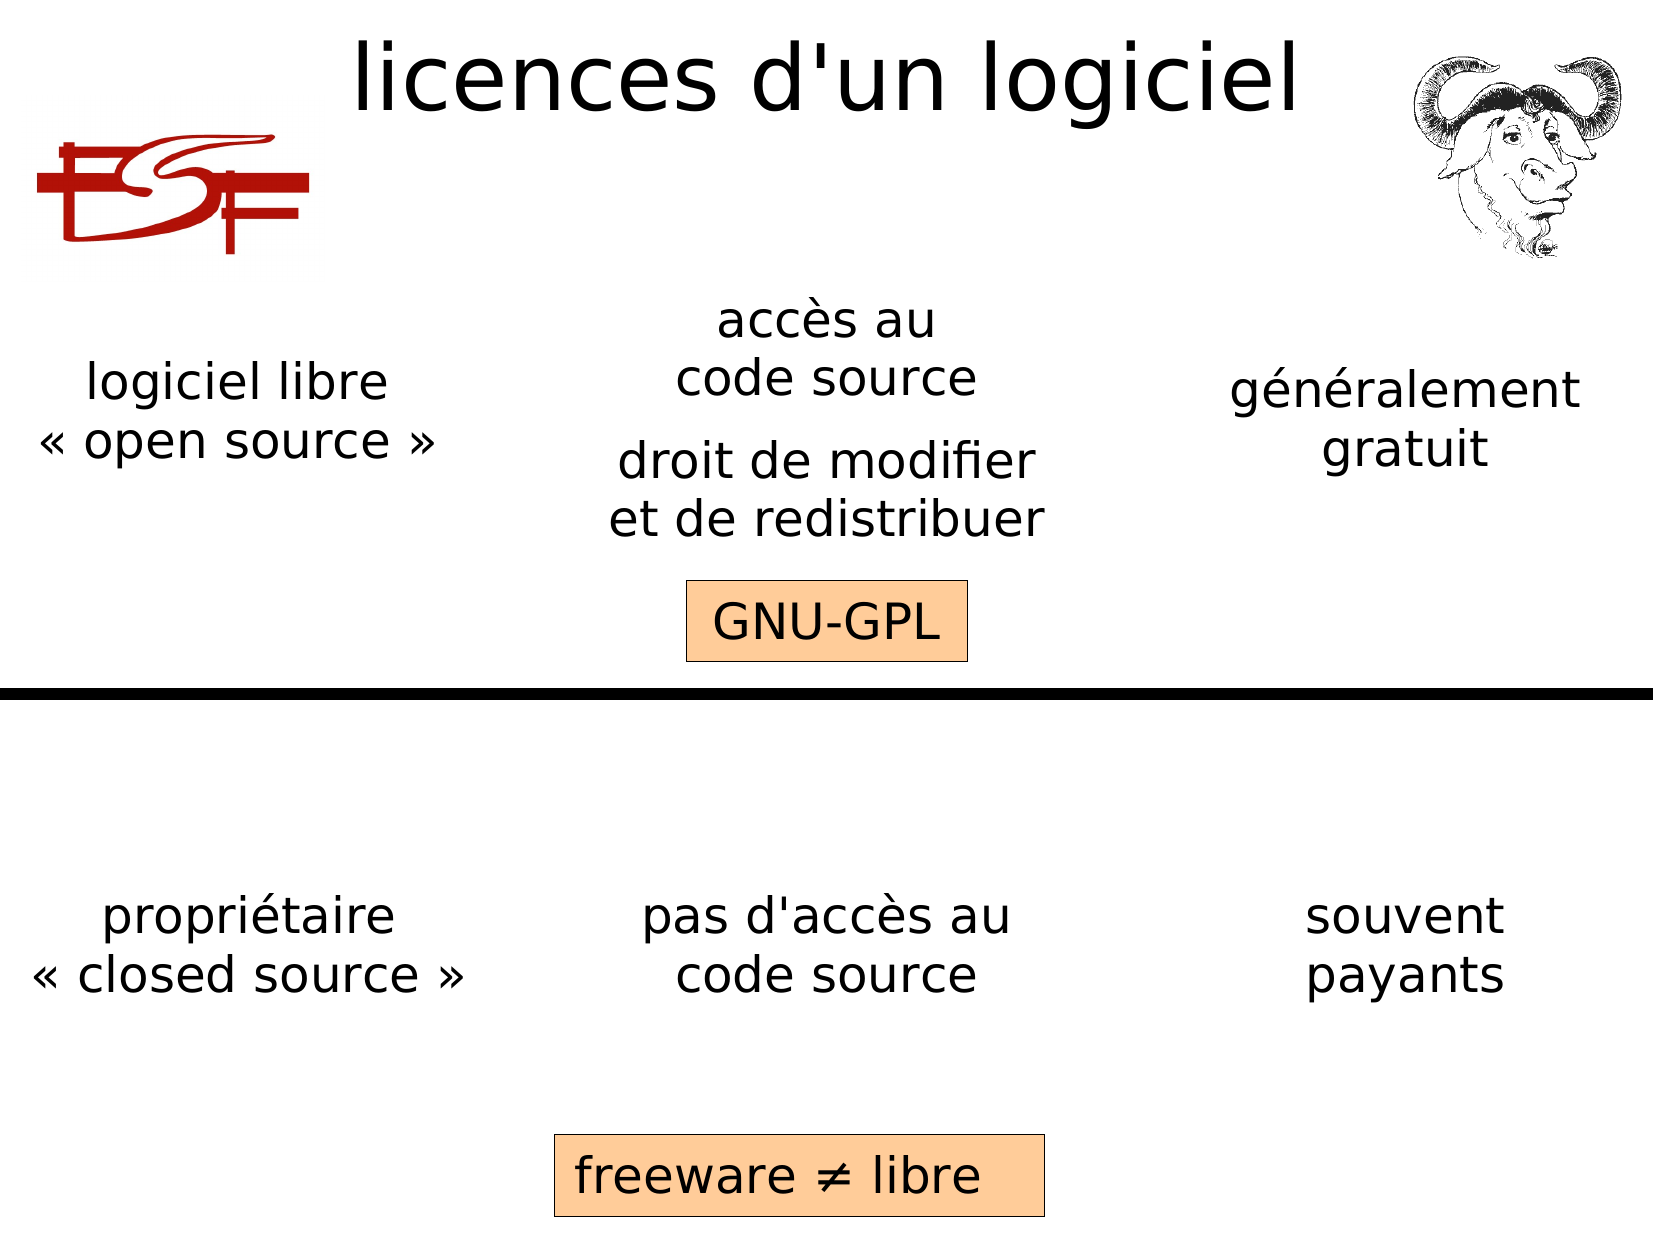

# licences d'un logiciel
accès au
code source
droit de modifier
et de redistribuer
logiciel libre
« open source »
généralement
gratuit
GNU-GPL
propriétaire
« closed source »
pas d'accès au
code source
souvent
payants
freeware ≠ libre